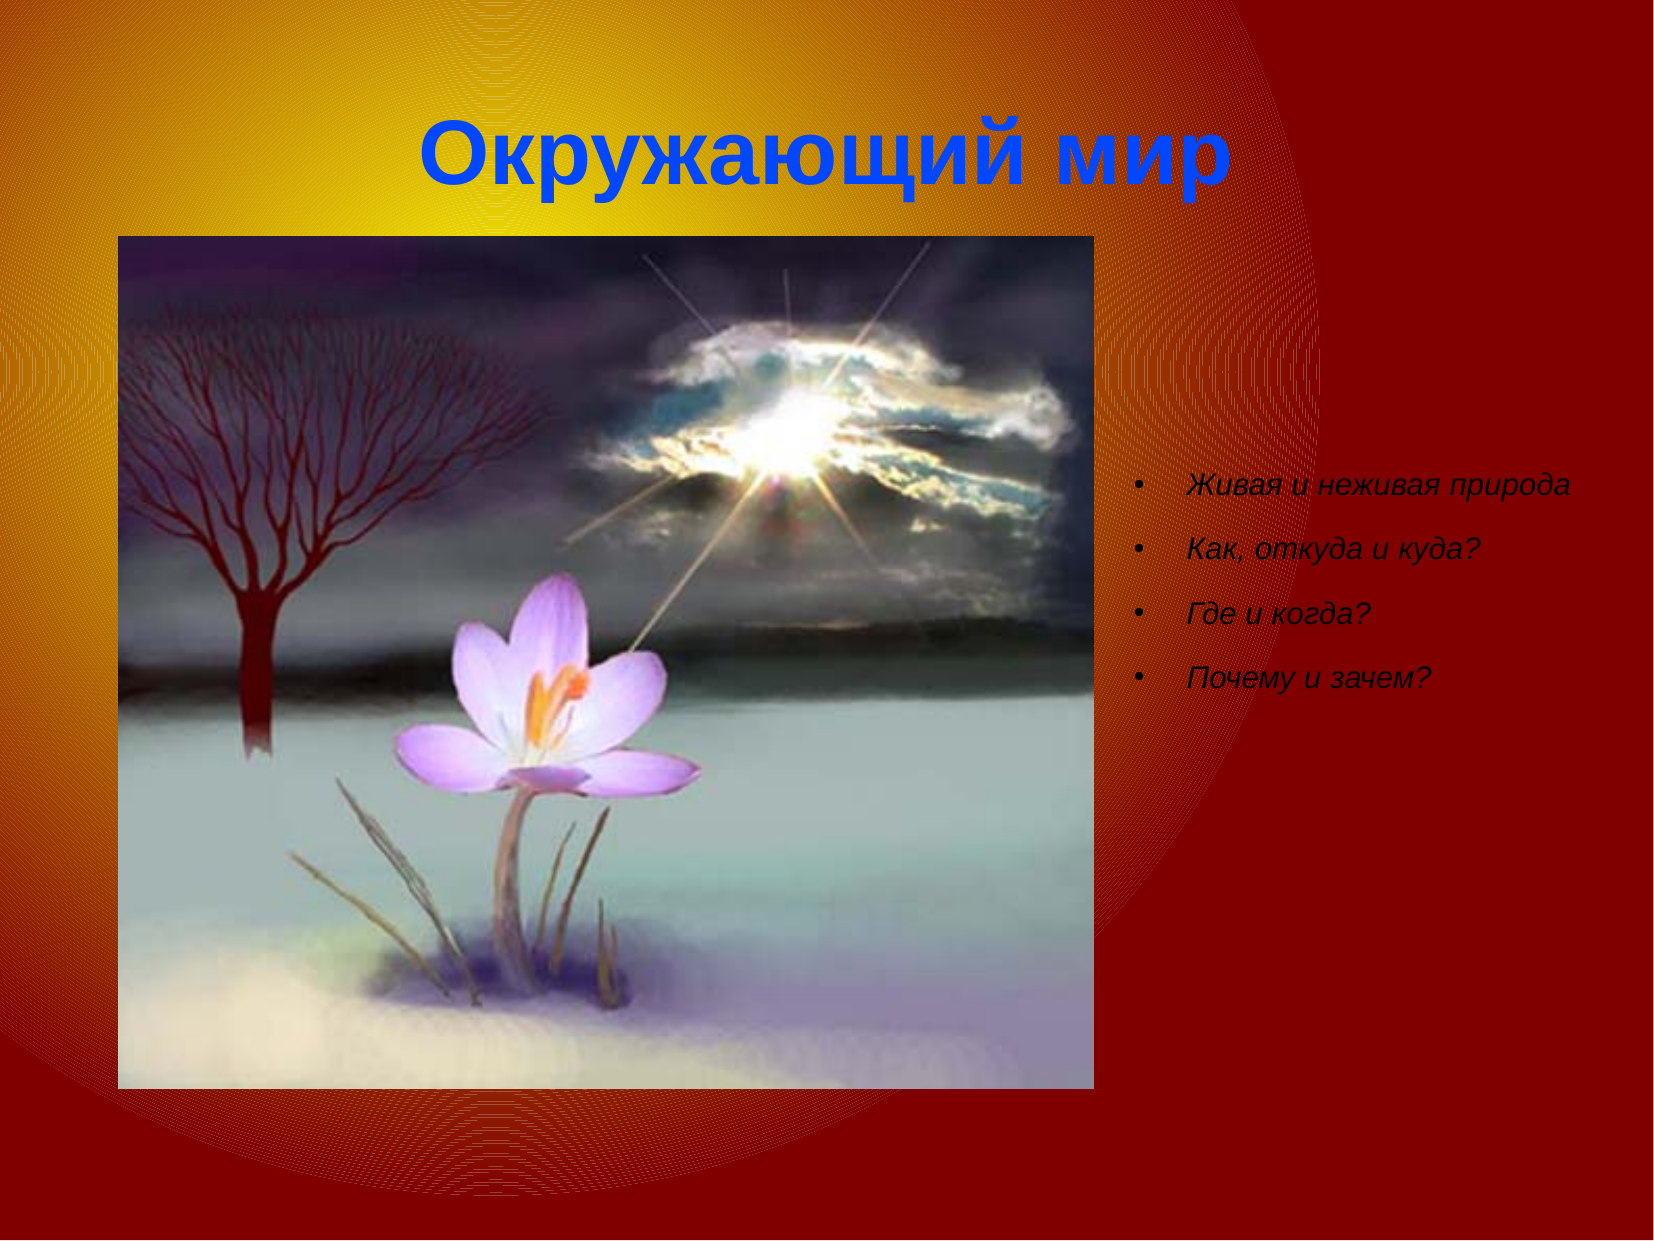

# Окружающий мир
Живая и неживая природа
Как, откуда и куда?
Где и когда?
Почему и зачем?